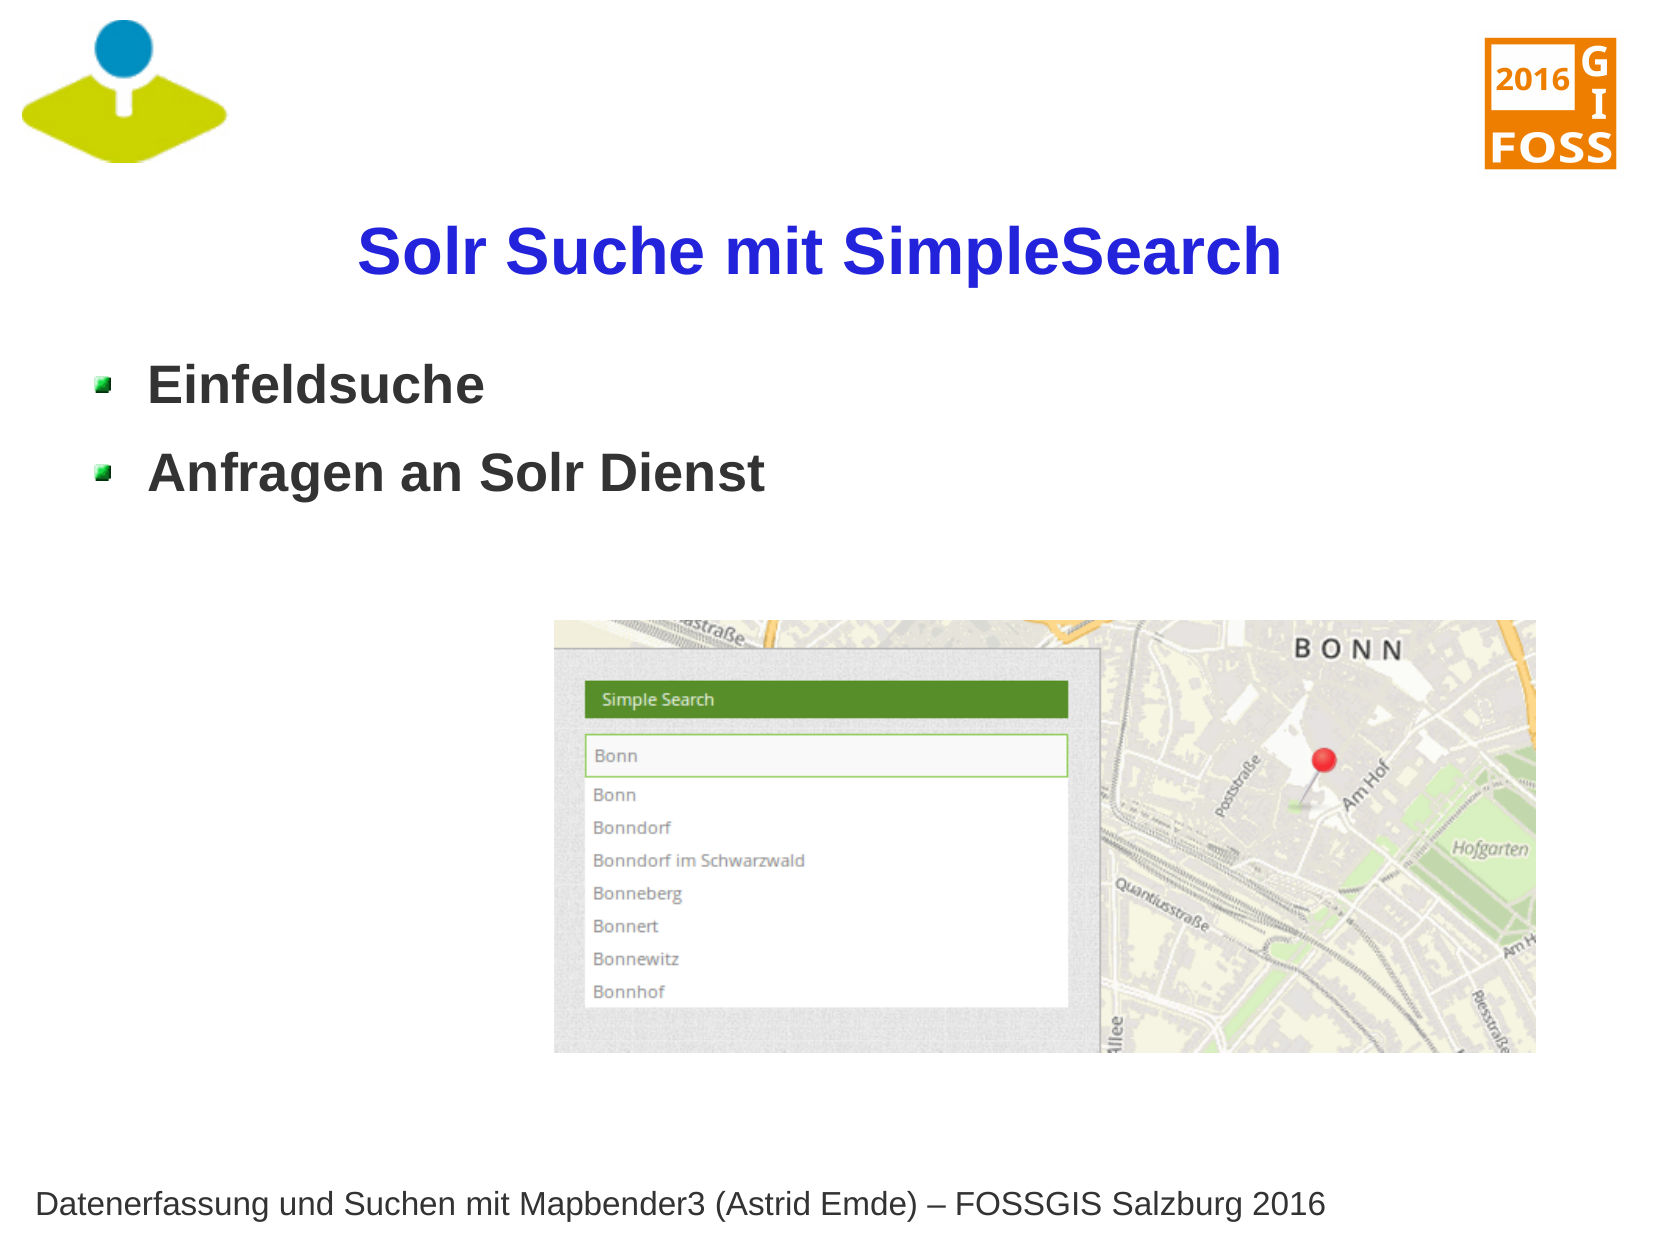

# Solr Suche mit SimpleSearch
Einfeldsuche
Anfragen an Solr Dienst